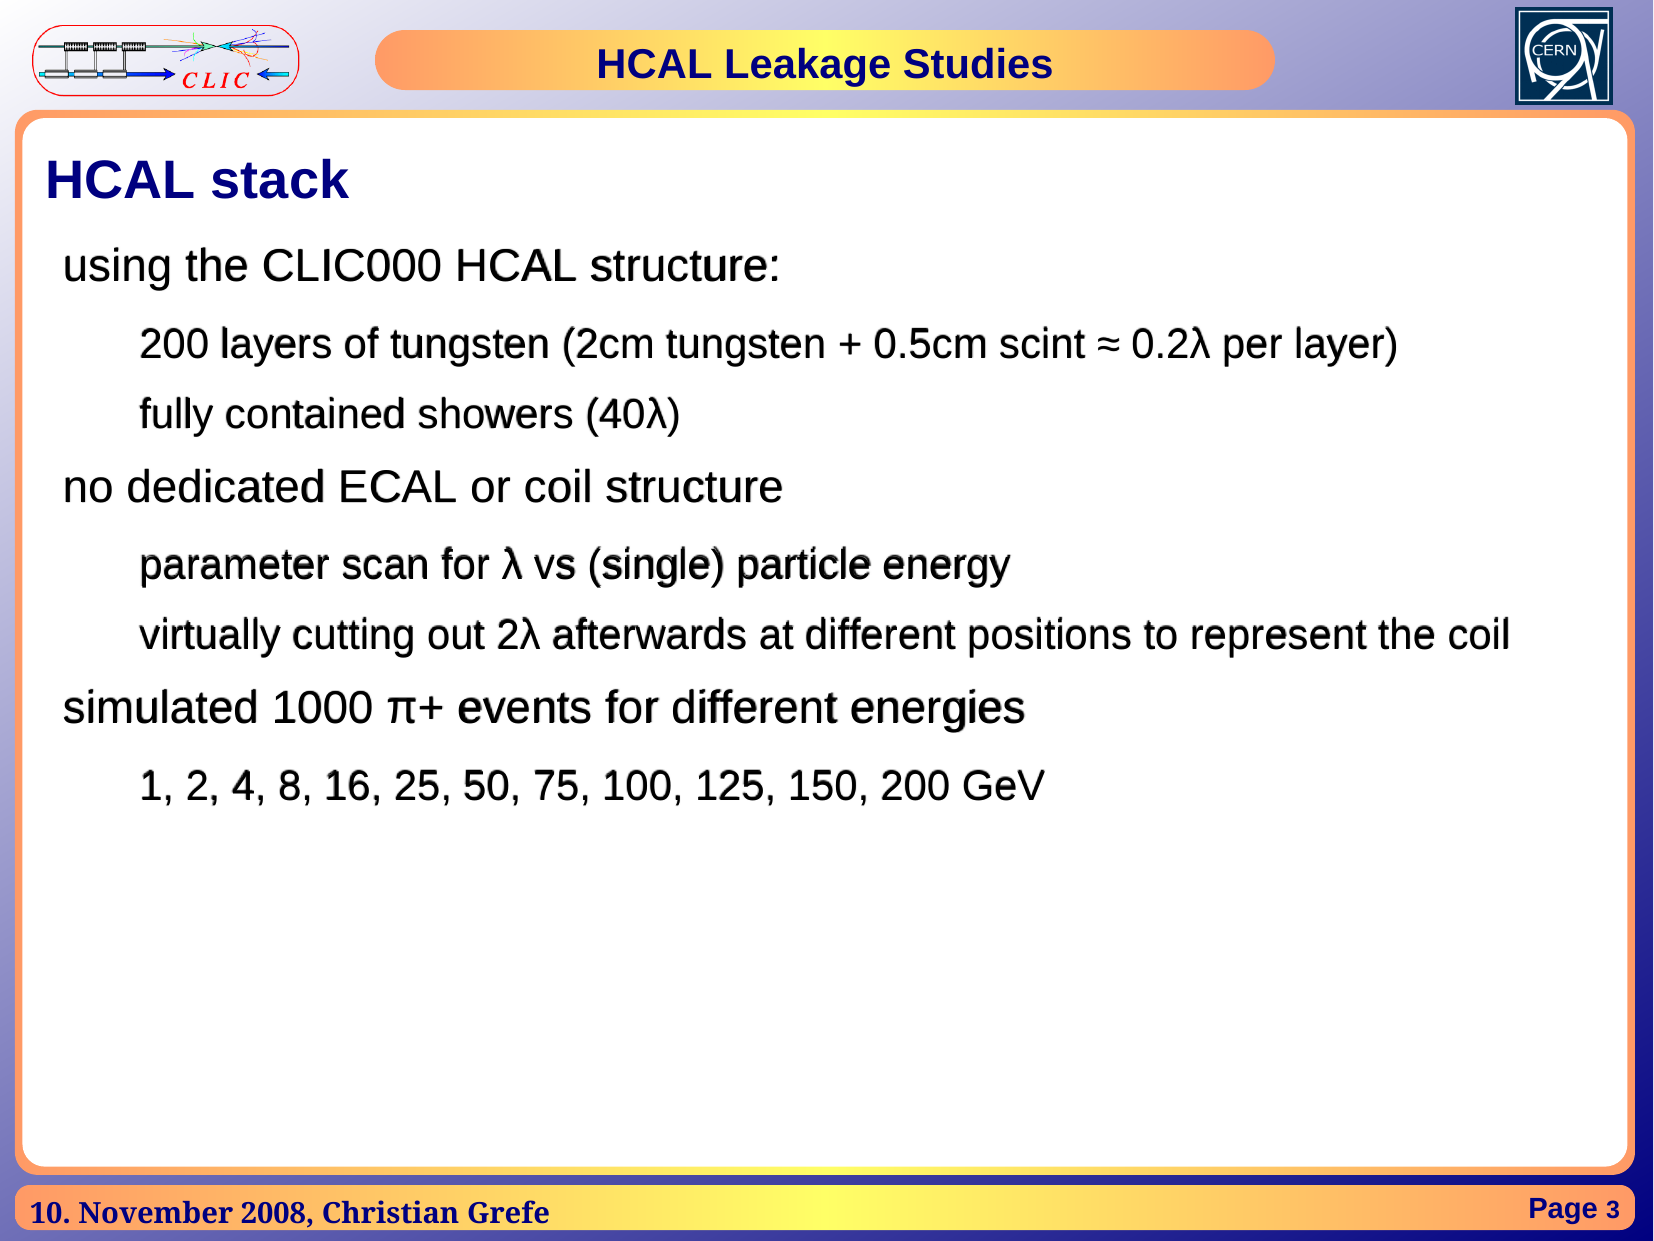

# HCAL stack
using the CLIC000 HCAL structure:
200 layers of tungsten (2cm tungsten + 0.5cm scint ≈ 0.2λ per layer)
fully contained showers (40λ)
no dedicated ECAL or coil structure
parameter scan for λ vs (single) particle energy
virtually cutting out 2λ afterwards at different positions to represent the coil
simulated 1000 π+ events for different energies
1, 2, 4, 8, 16, 25, 50, 75, 100, 125, 150, 200 GeV